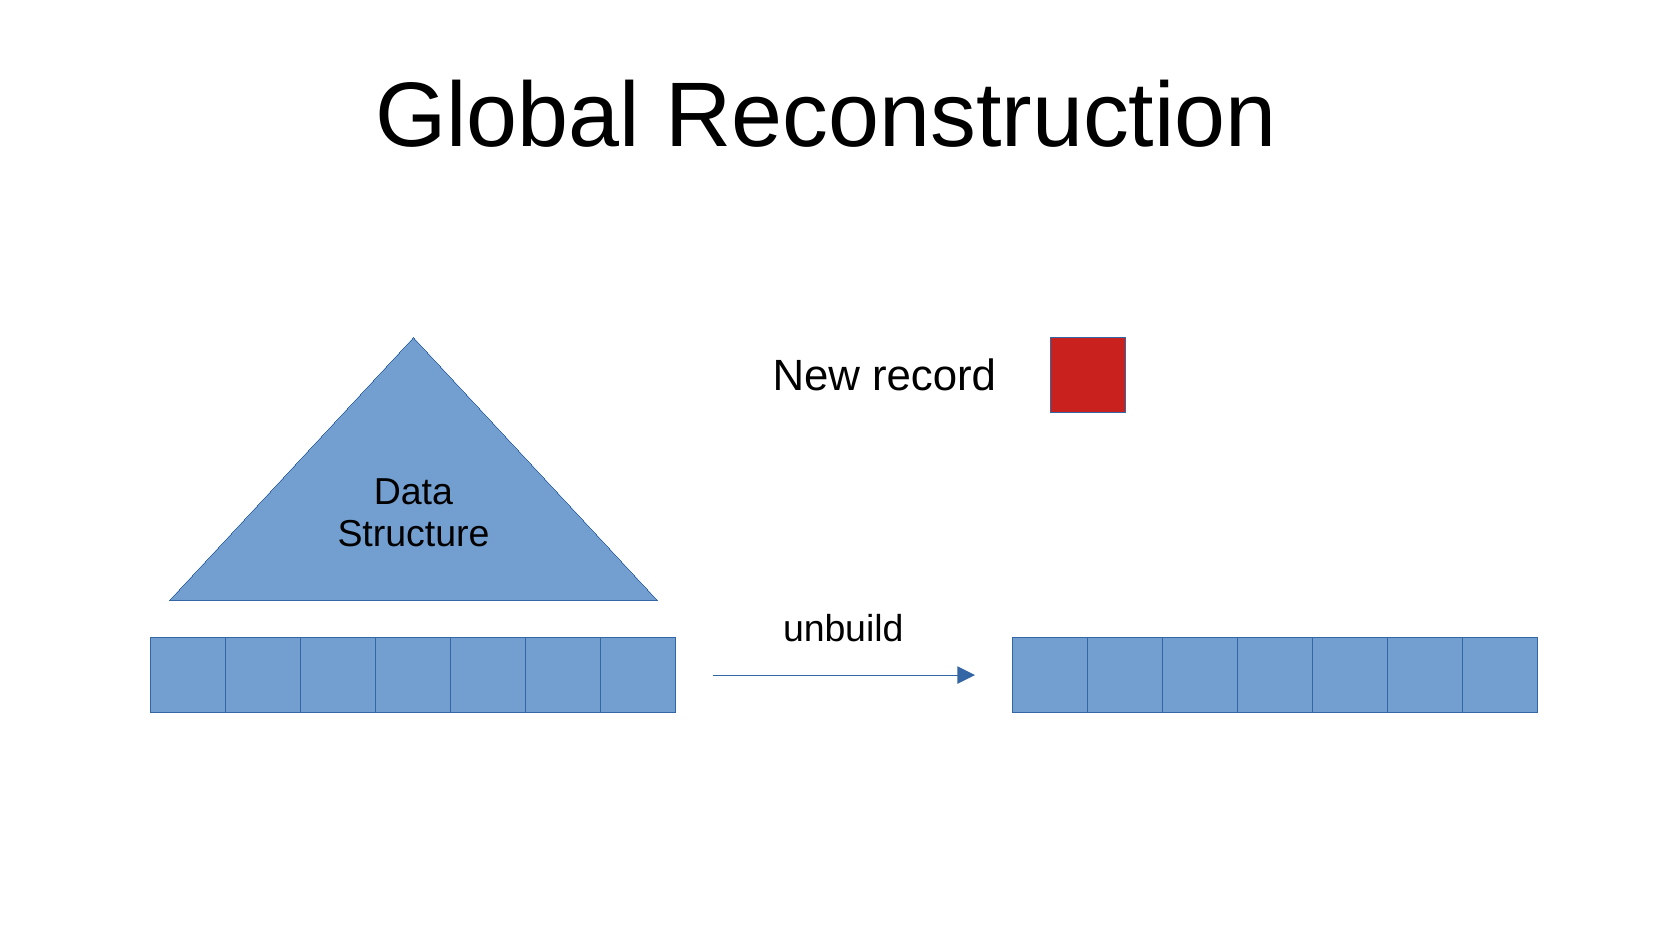

# Global Reconstruction
Data Structure
New record
unbuild